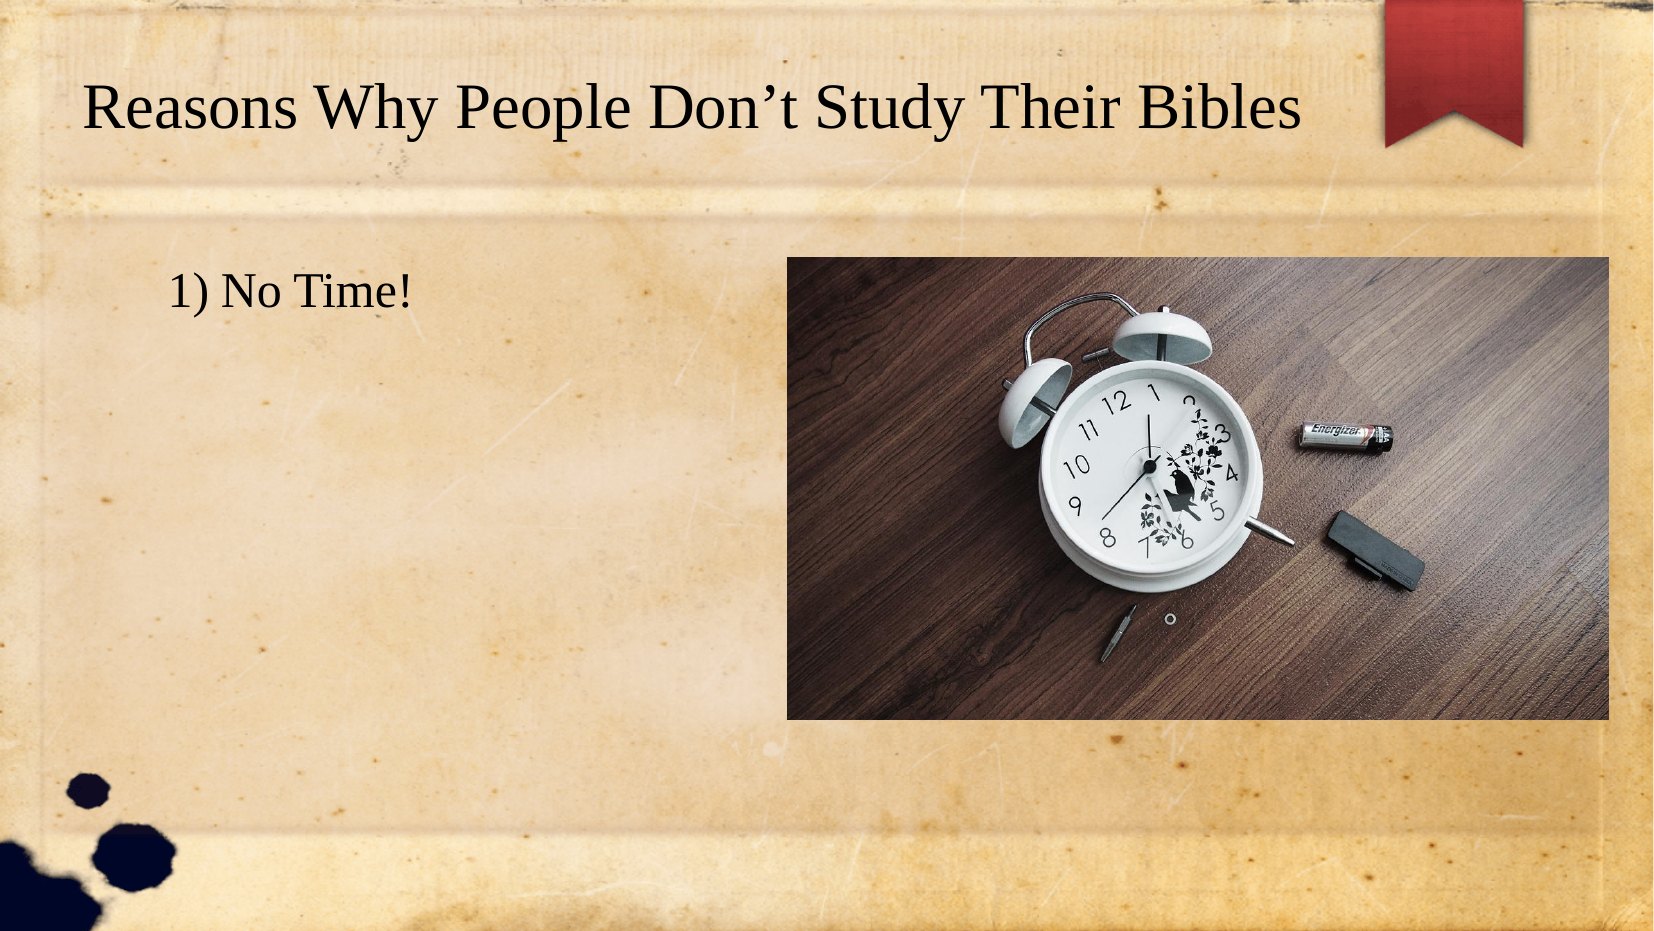

# Reasons Why People Don’t Study Their Bibles
No Time!